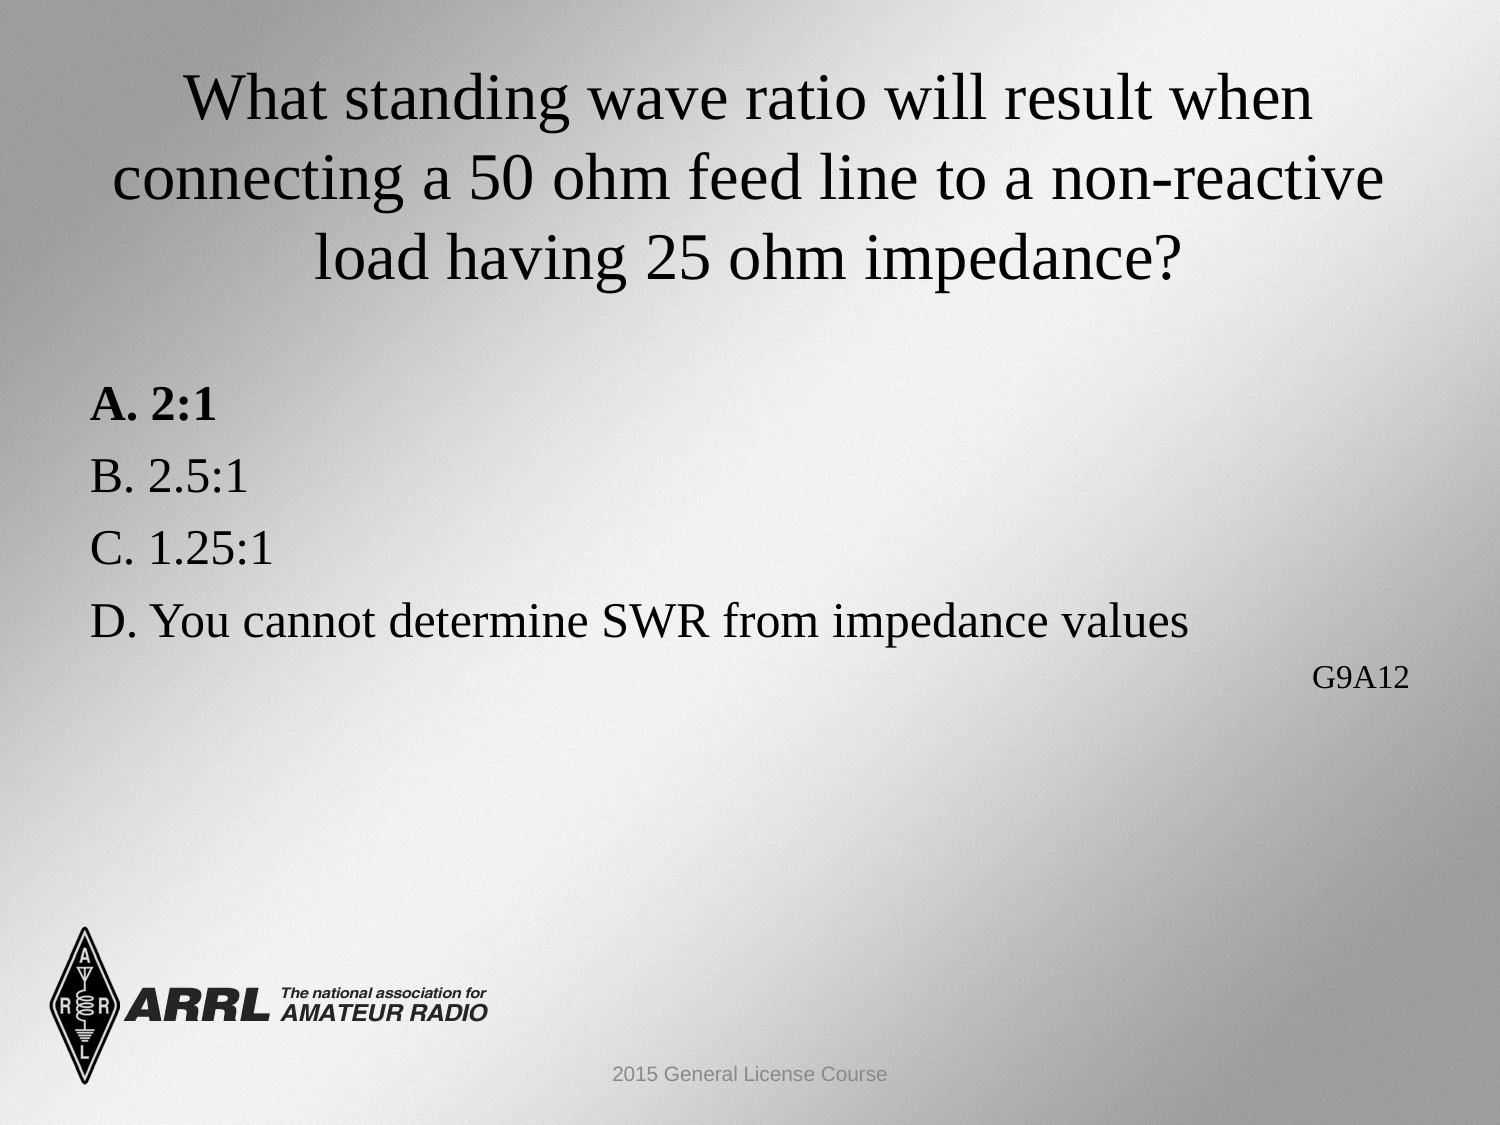

# What standing wave ratio will result when connecting a 50 ohm feed line to a non-reactive load having 25 ohm impedance?
A. 2:1
B. 2.5:1
C. 1.25:1
D. You cannot determine SWR from impedance values
 G9A12
2015 General License Course